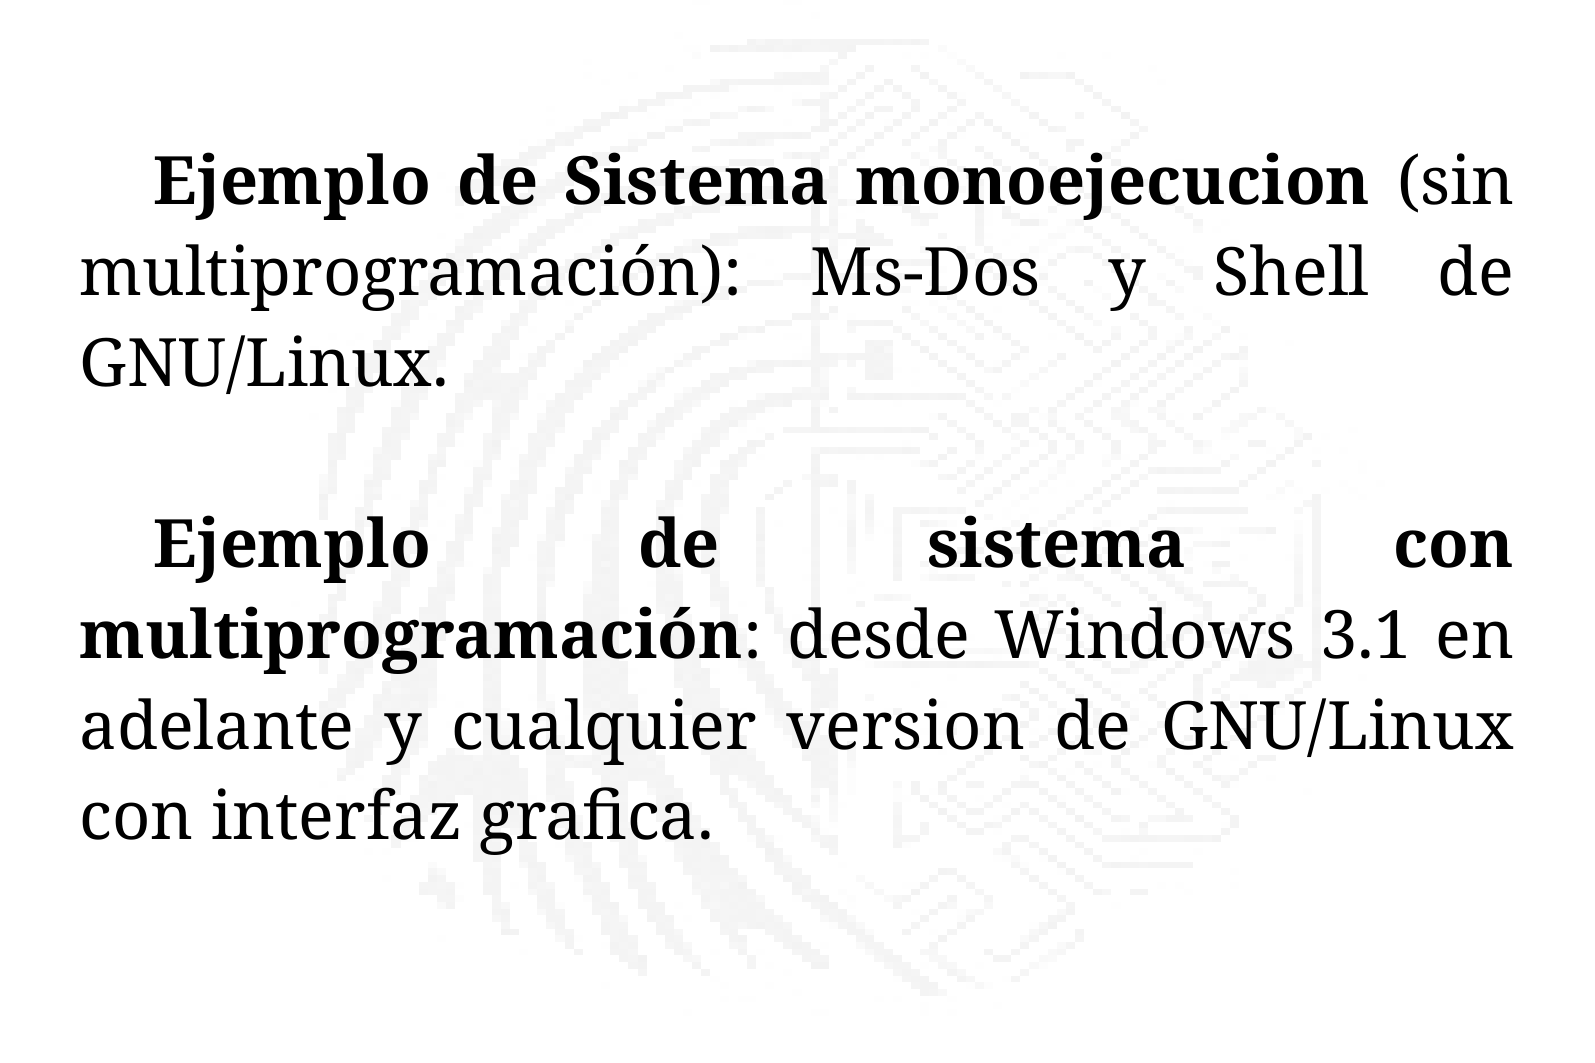

# Ejemplo de Sistema monoejecucion (sin multiprogramación): Ms-Dos y Shell de GNU/Linux.
	Ejemplo de sistema con multiprogramación: desde Windows 3.1 en adelante y cualquier version de GNU/Linux con interfaz grafica.